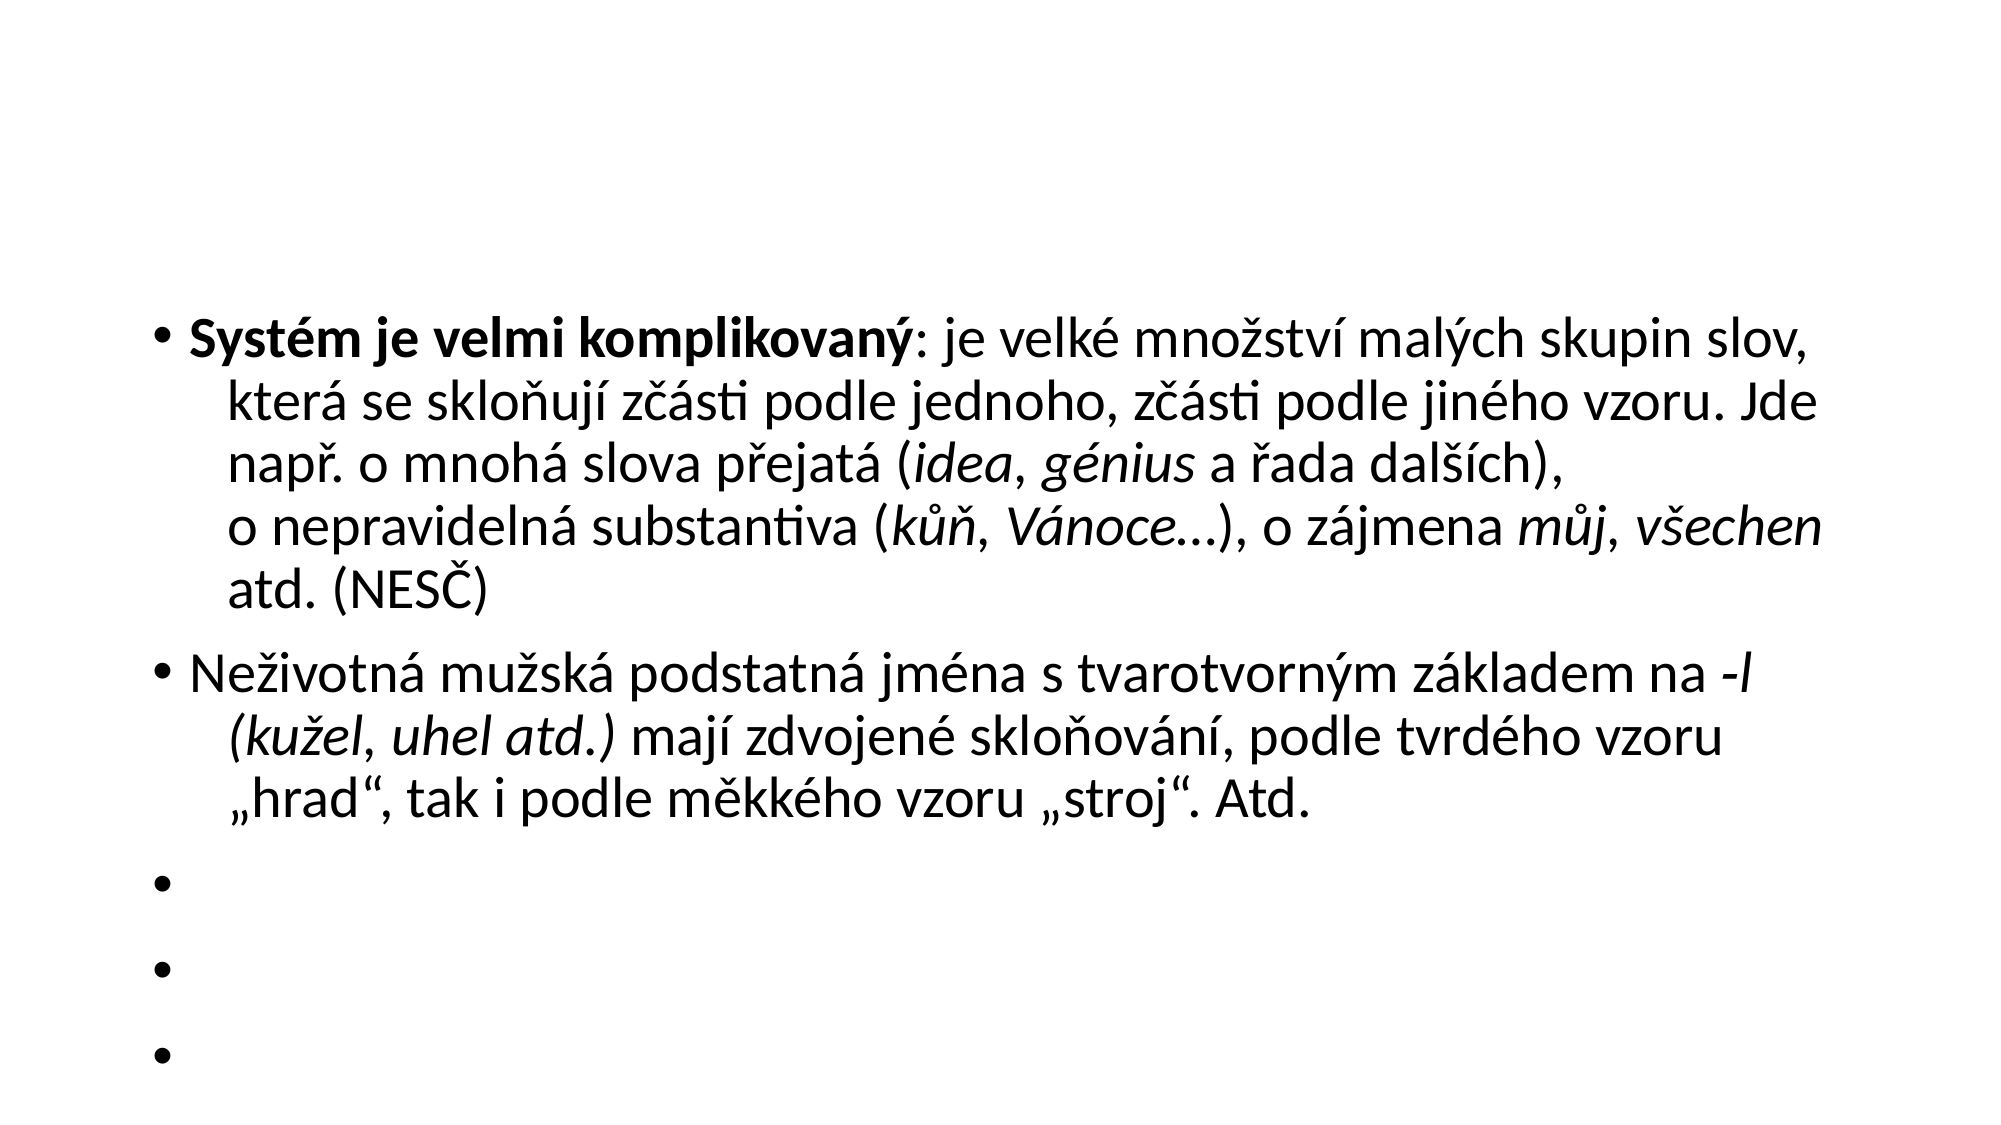

#
Systém je velmi komplikovaný: je velké množství malých skupin slov, která se skloňují zčásti podle jednoho, zčásti podle jiného vzoru. Jde např. o mnohá slova přejatá (idea, génius a řada dalších), o nepravidelná substantiva (kůň, Vánoce…), o zájmena můj, všechen atd. (NESČ)
Neživotná mužská podstatná jména s tvarotvorným základem na ‑l (kužel, uhel atd.) mají zdvojené skloňování, podle tvrdého vzoru „hrad“, tak i podle měkkého vzoru „stroj“. Atd.